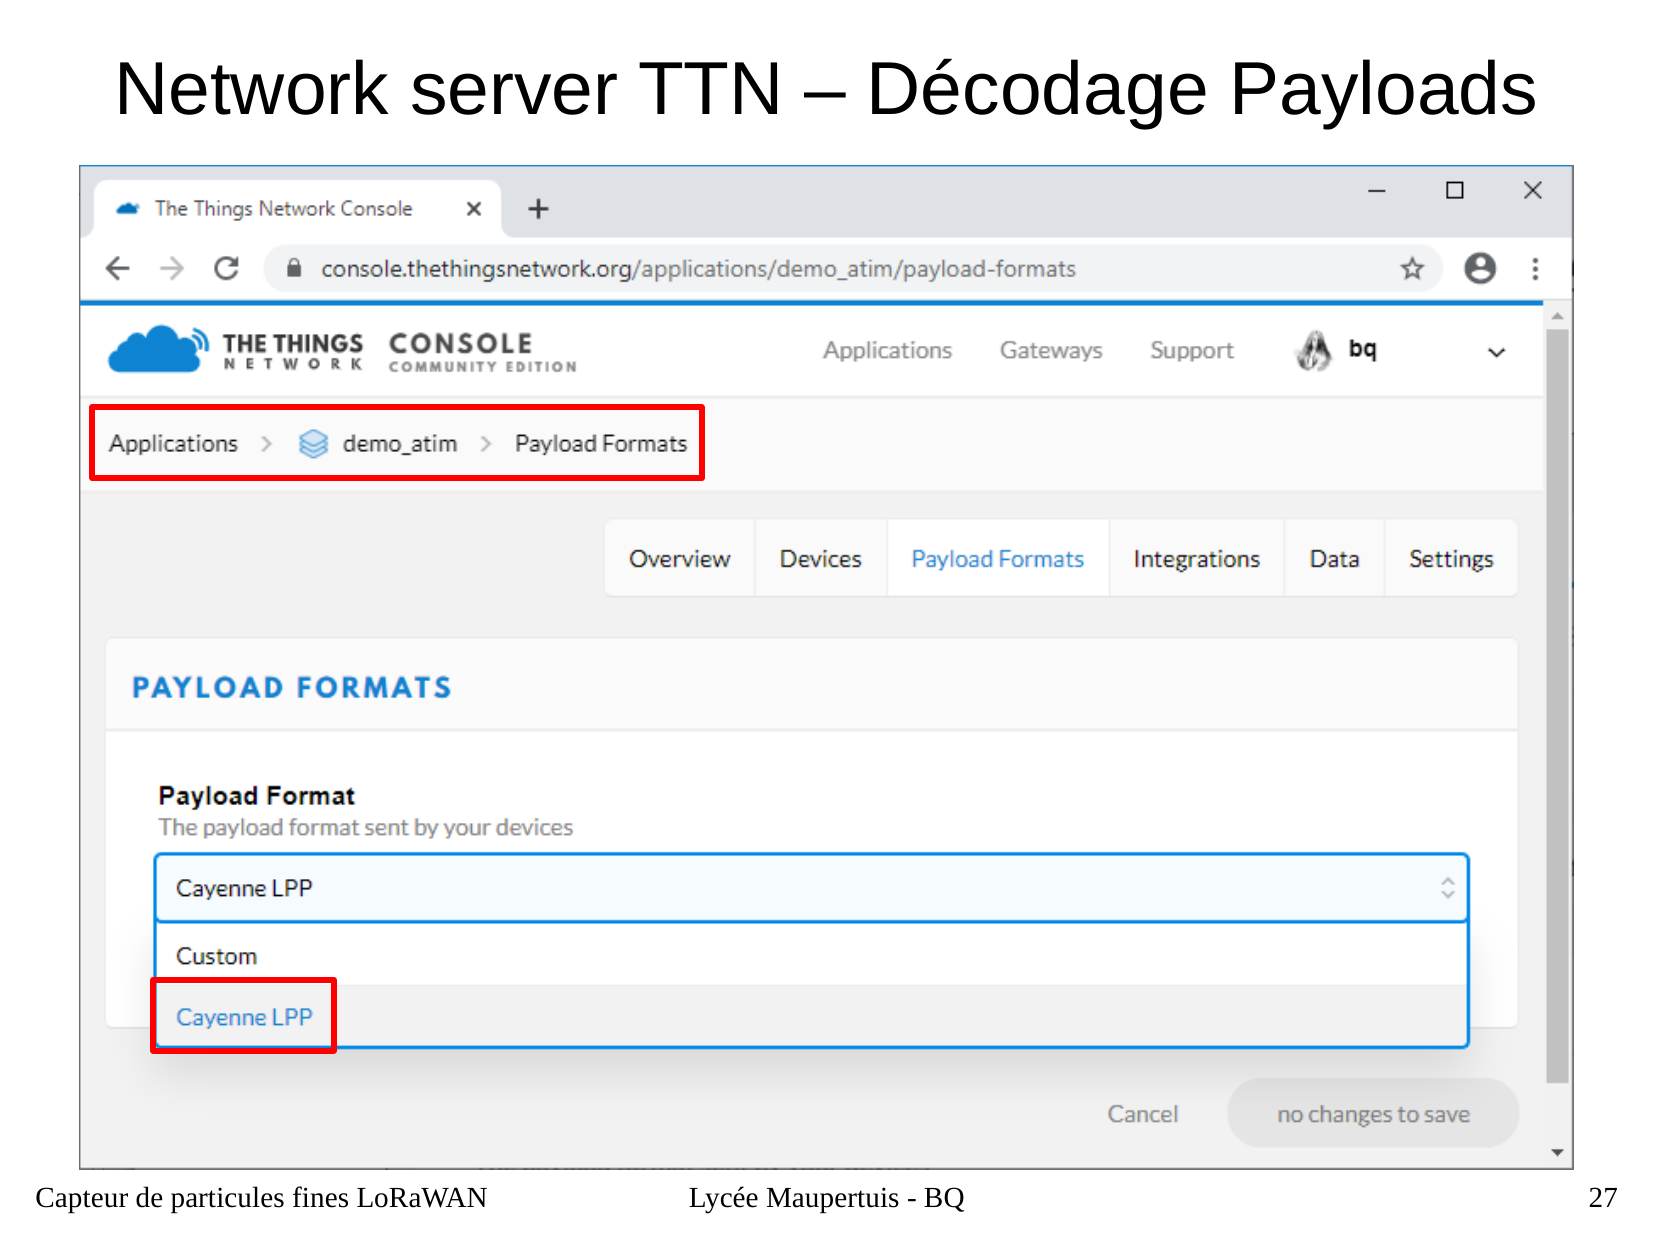

# Network server TTN – Décodage Payloads
Capteur de particules fines LoRaWAN
Lycée Maupertuis - BQ
27